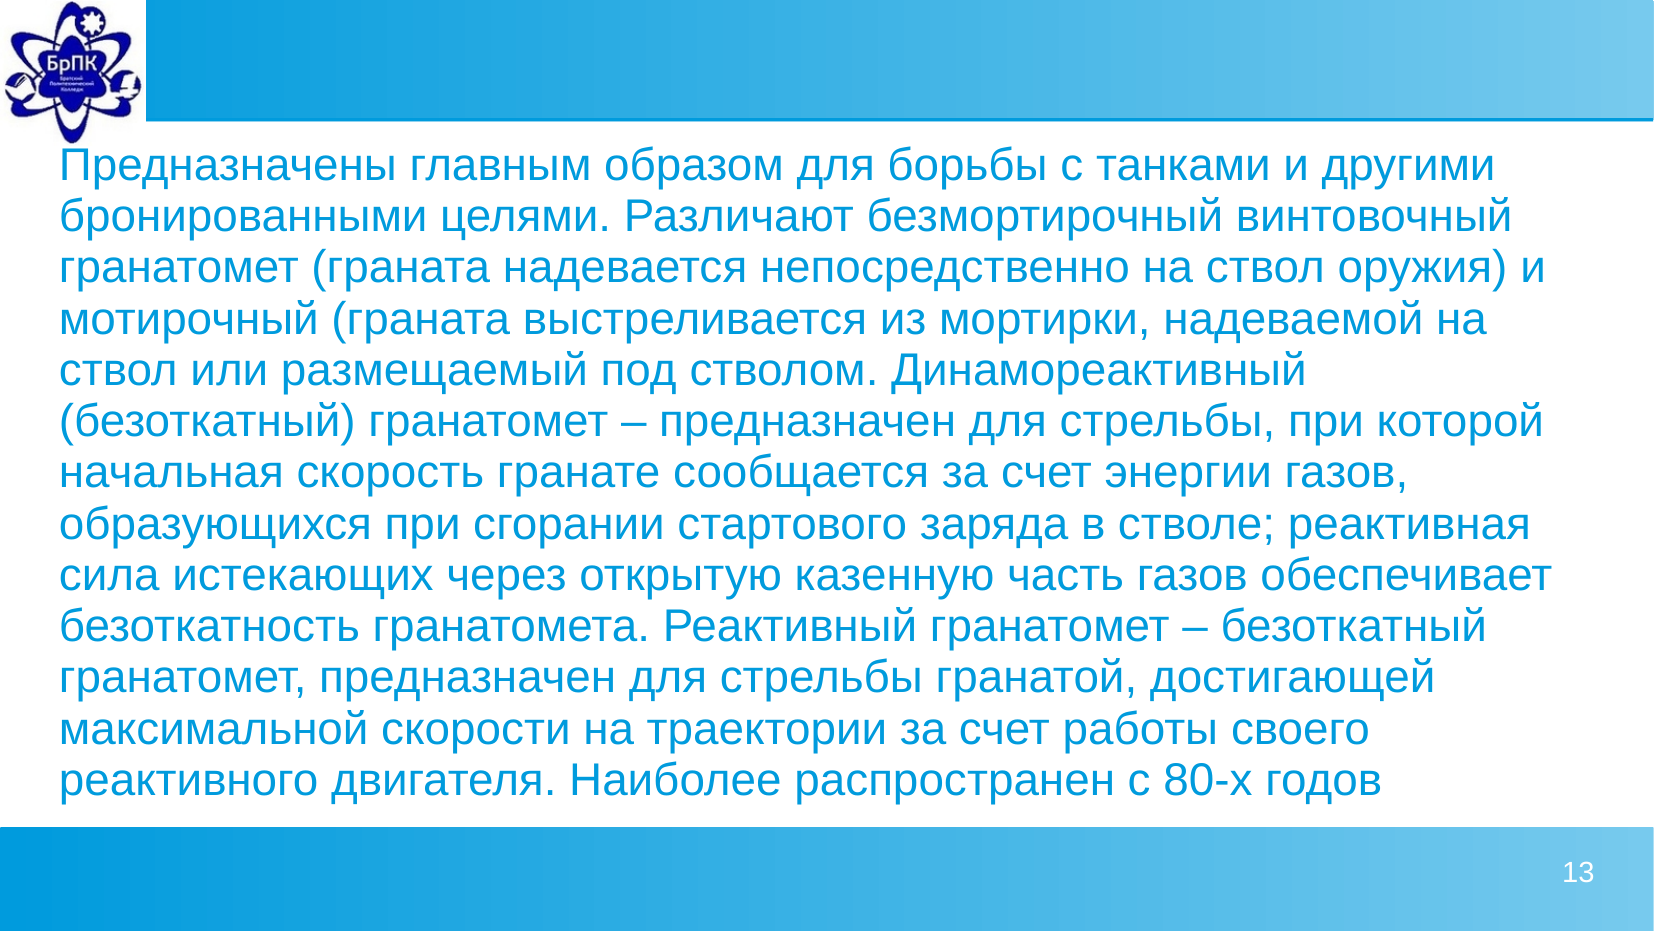

# Предназначены главным образом для борьбы с танками и другими бронированными целями. Различают безмортирочный винтовочный гранатомет (граната надевается непосредственно на ствол оружия) и мотирочный (граната выстреливается из мортирки, надеваемой на ствол или размещаемый под стволом. Динамореактивный (безоткатный) гранатомет – предназначен для стрельбы, при которой начальная скорость гранате сообщается за счет энергии газов, образующихся при сгорании стартового заряда в стволе; реактивная сила истекающих через открытую казенную часть газов обеспечивает безоткатность гранатомета. Реактивный гранатомет – безоткатный гранатомет, предназначен для стрельбы гранатой, достигающей максимальной скорости на траектории за счет работы своего реактивного двигателя. Наиболее распространен с 80-х годов
13